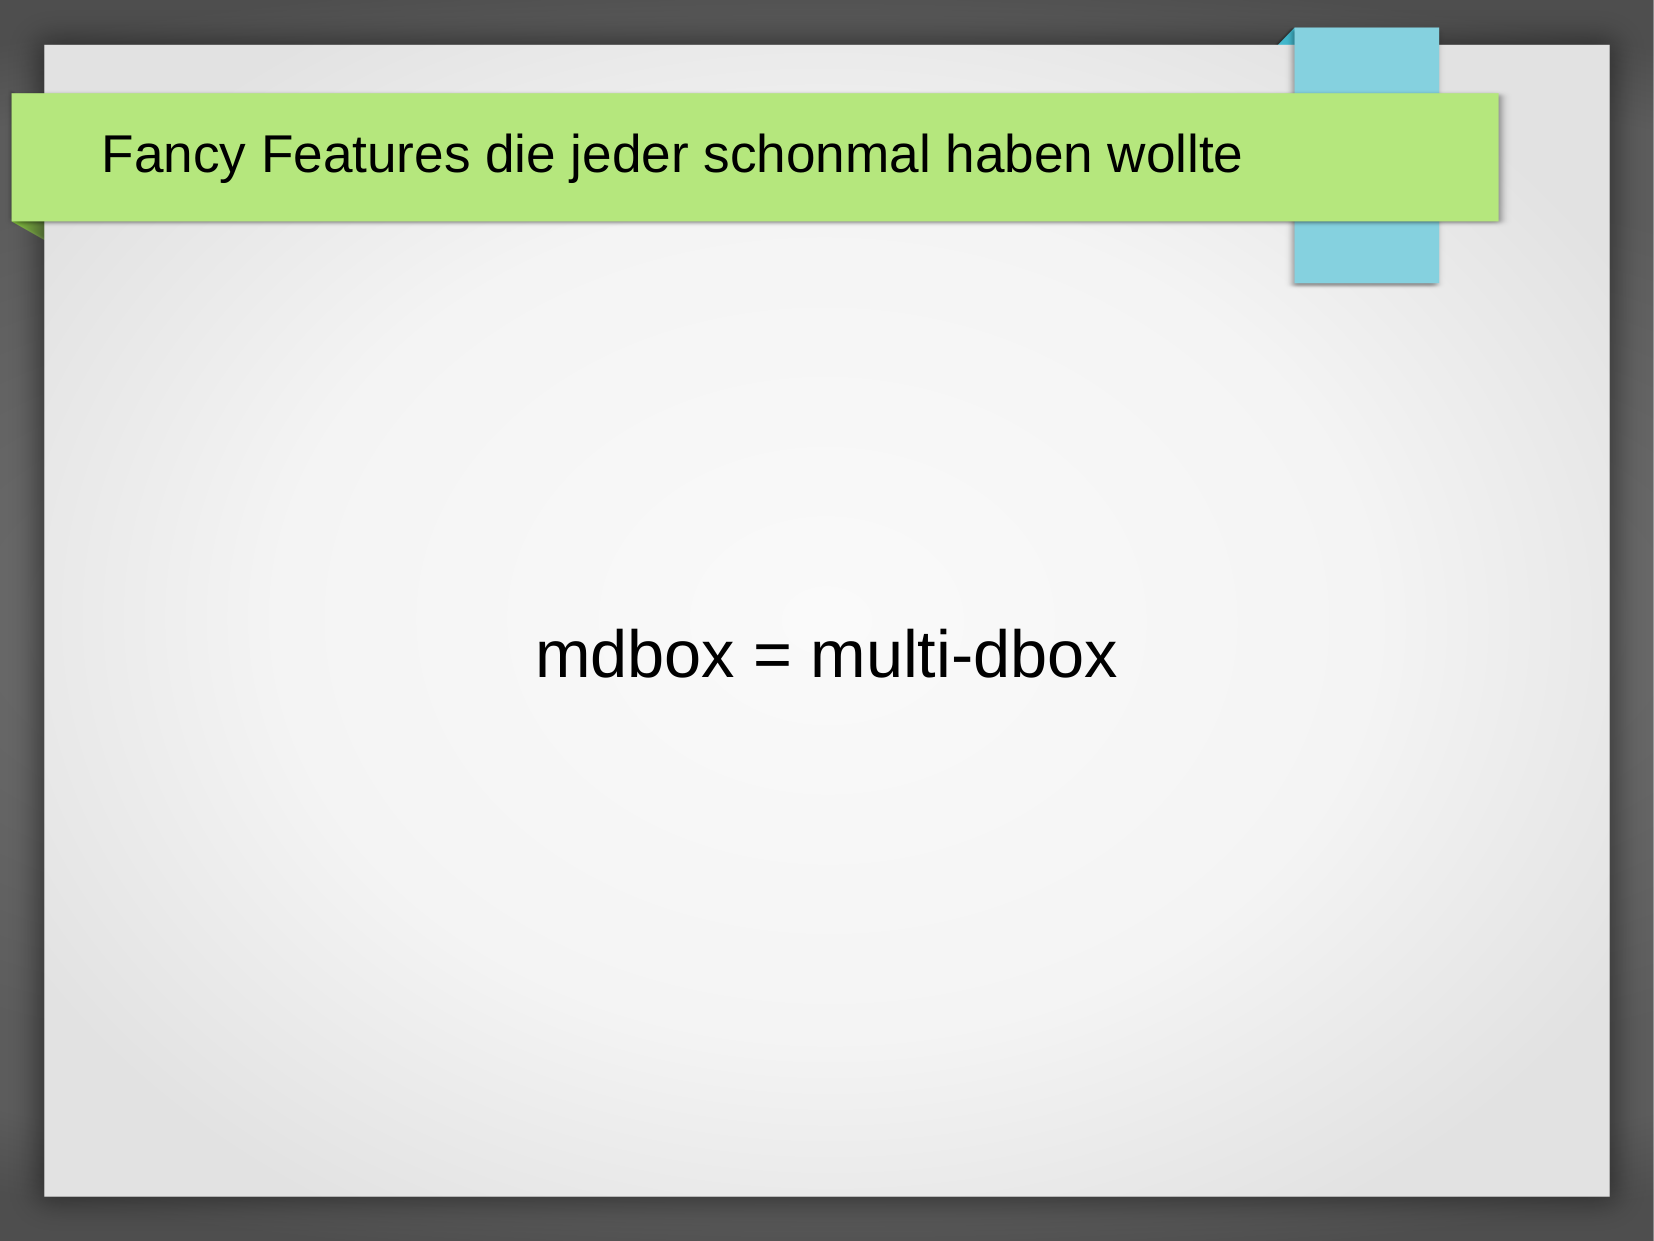

# Fancy Features die jeder schonmal haben wollte
mdbox = multi-dbox